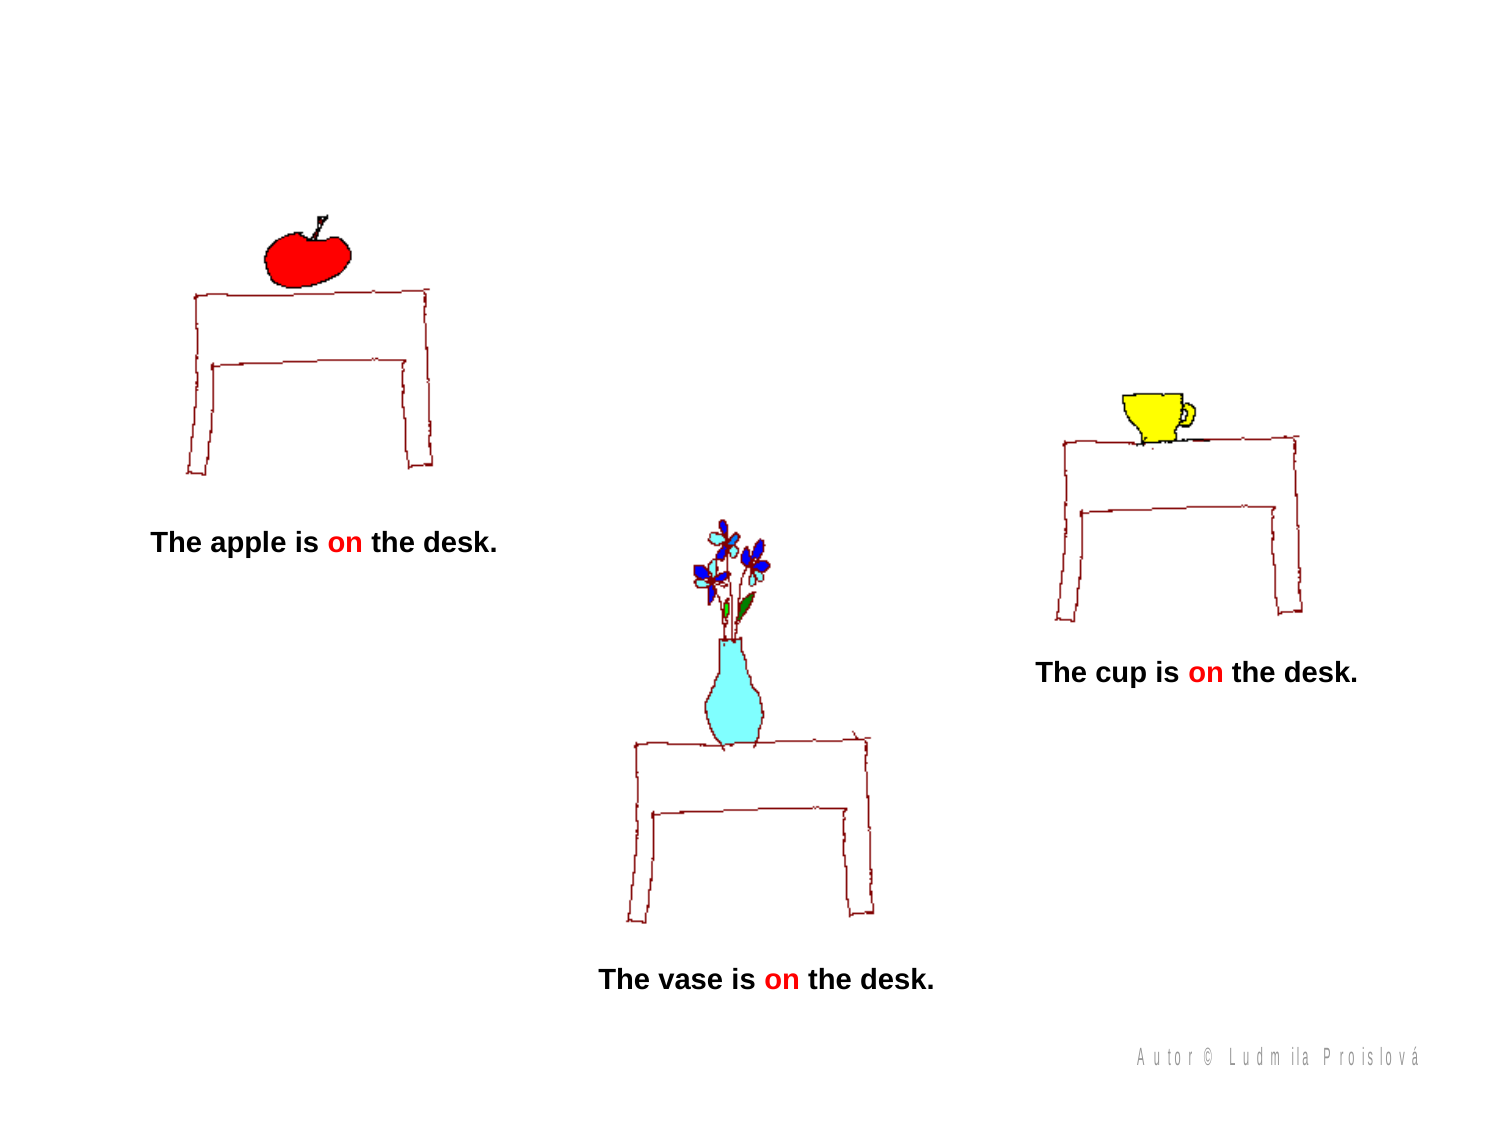

The apple is on the desk.
The cup is on the desk.
The vase is on the desk.